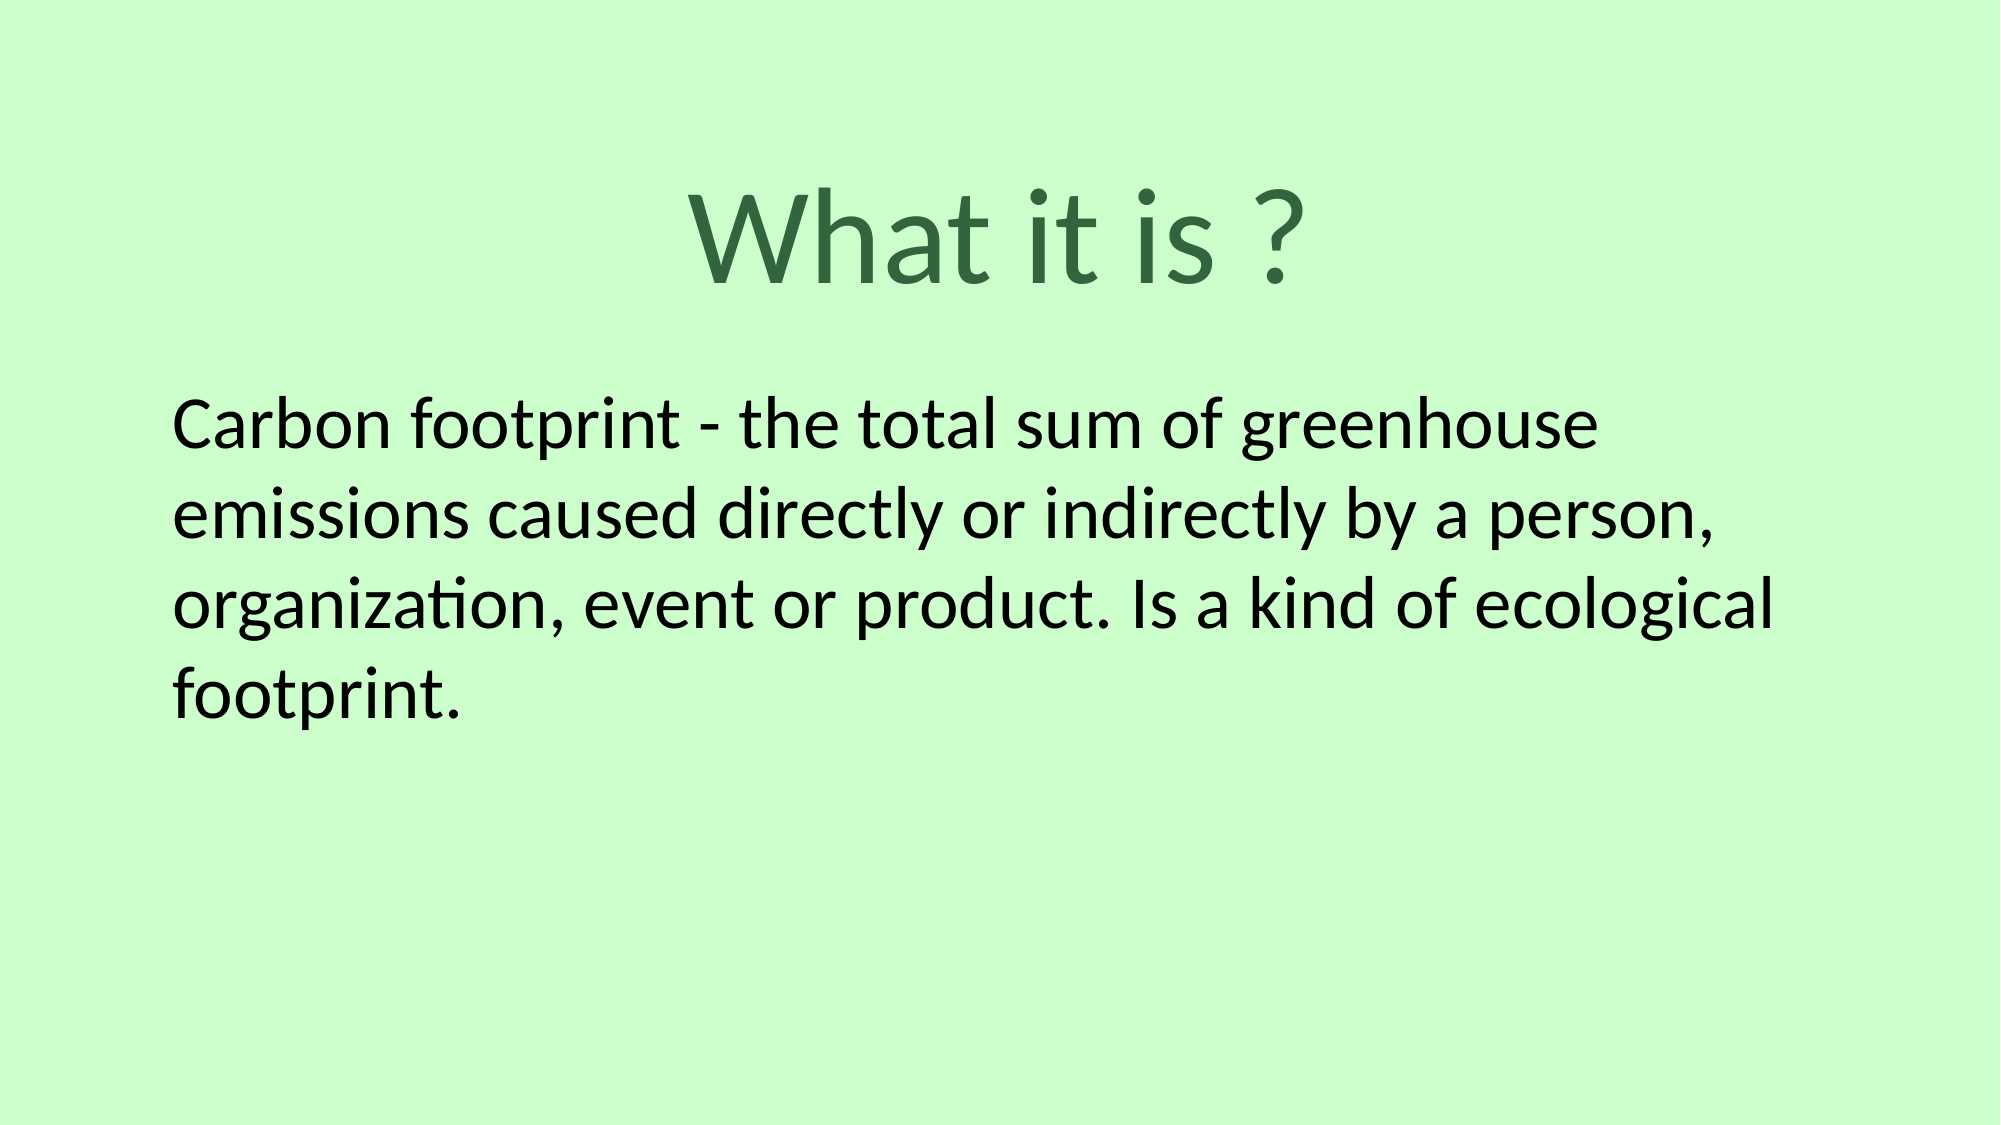

What it is ?
Carbon footprint - the total sum of greenhouse emissions caused directly or indirectly by a person, organization, event or product. Is a kind of ecological footprint.